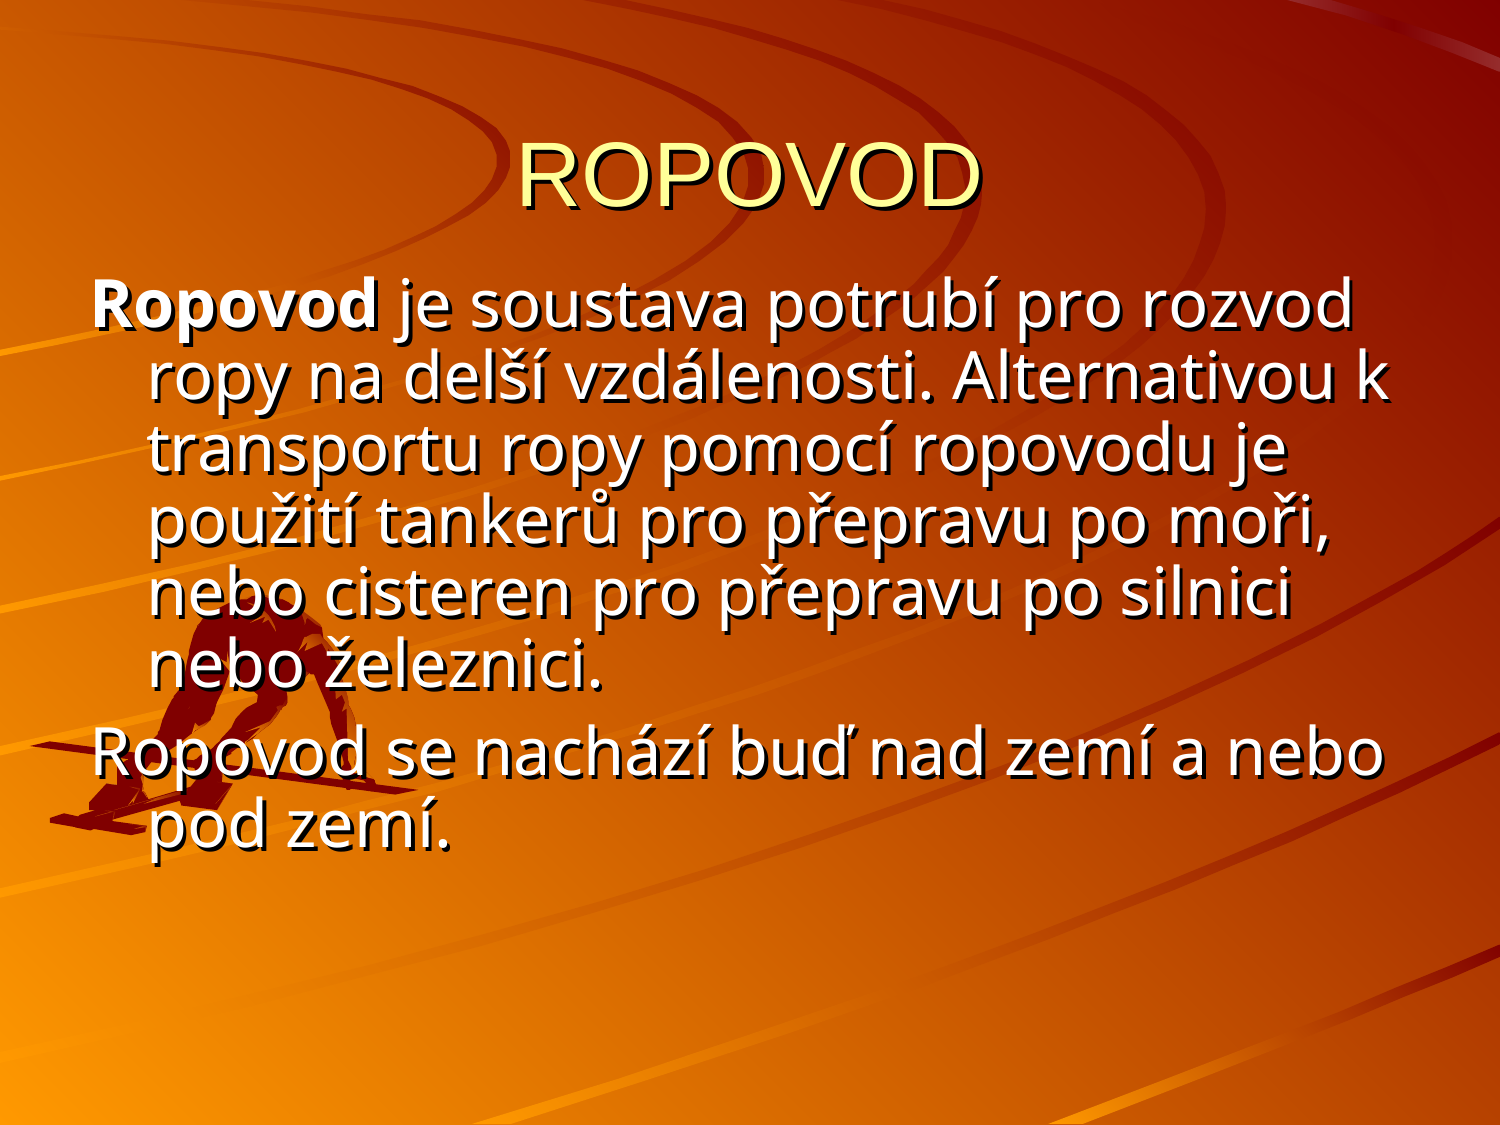

# ROPOVOD
Ropovod je soustava potrubí pro rozvod ropy na delší vzdálenosti. Alternativou k transportu ropy pomocí ropovodu je použití tankerů pro přepravu po moři, nebo cisteren pro přepravu po silnici nebo železnici.
Ropovod se nachází buď nad zemí a nebo pod zemí.